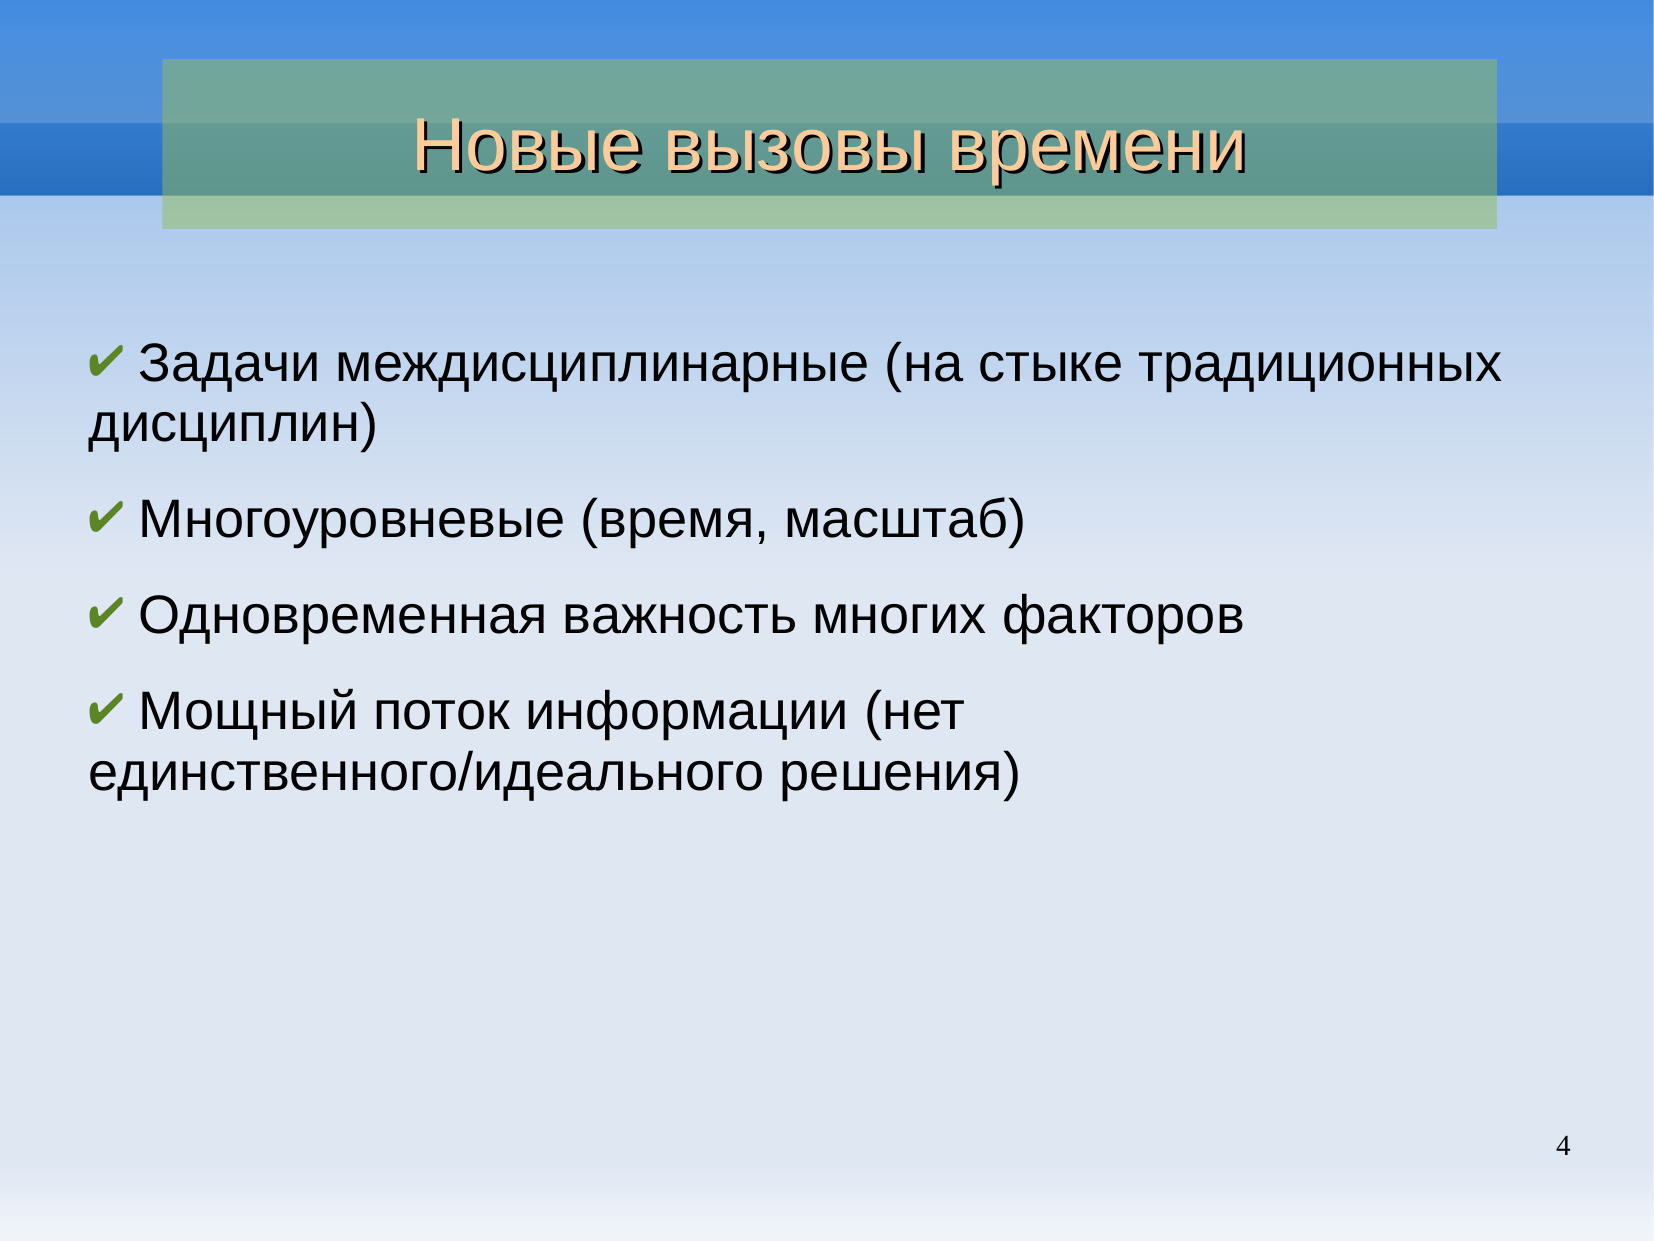

# Новые вызовы времени
 Задачи междисциплинарные (на стыке традиционных дисциплин)
 Многоуровневые (время, масштаб)
 Одновременная важность многих факторов
 Мощный поток информации (нет единственного/идеального решения)
4